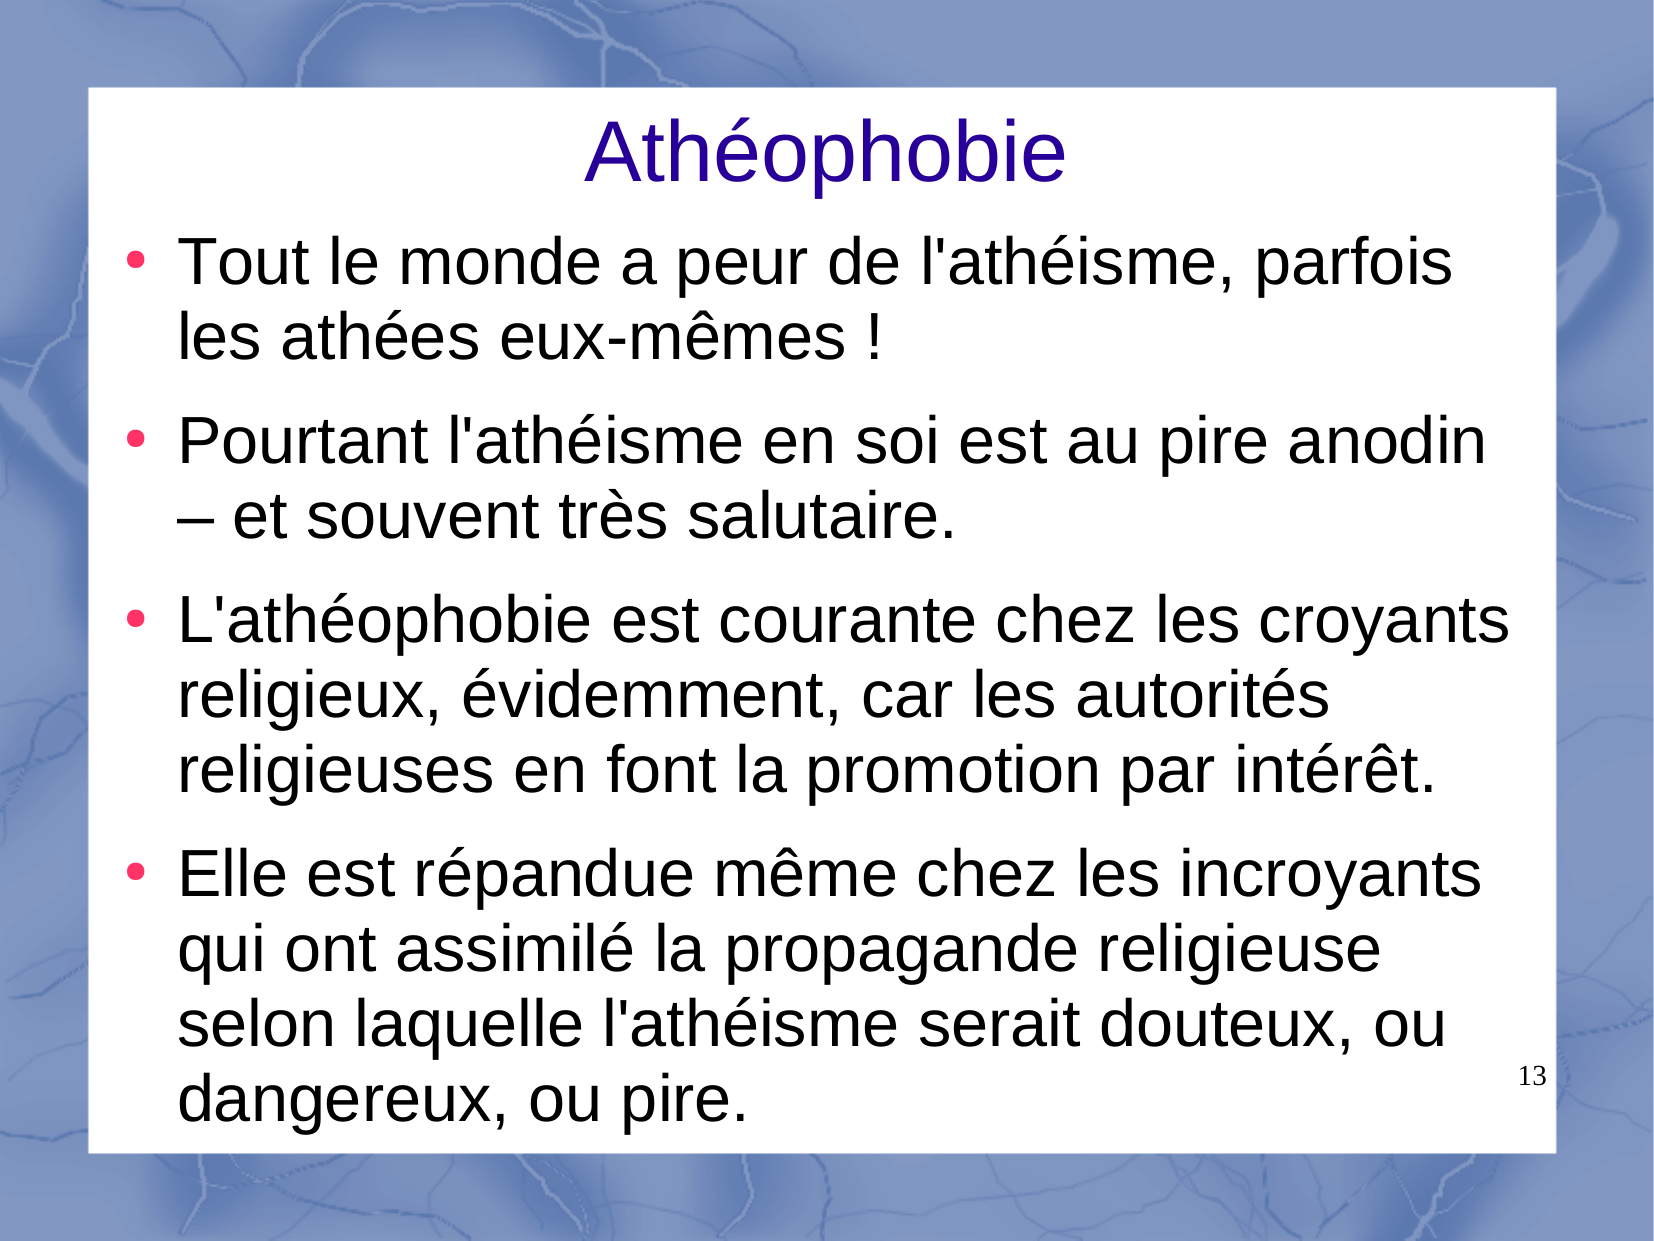

# Athéophobie
Tout le monde a peur de l'athéisme, parfois les athées eux-mêmes !
Pourtant l'athéisme en soi est au pire anodin – et souvent très salutaire.
L'athéophobie est courante chez les croyants religieux, évidemment, car les autorités religieuses en font la promotion par intérêt.
Elle est répandue même chez les incroyants qui ont assimilé la propagande religieuse selon laquelle l'athéisme serait douteux, ou dangereux, ou pire.
13